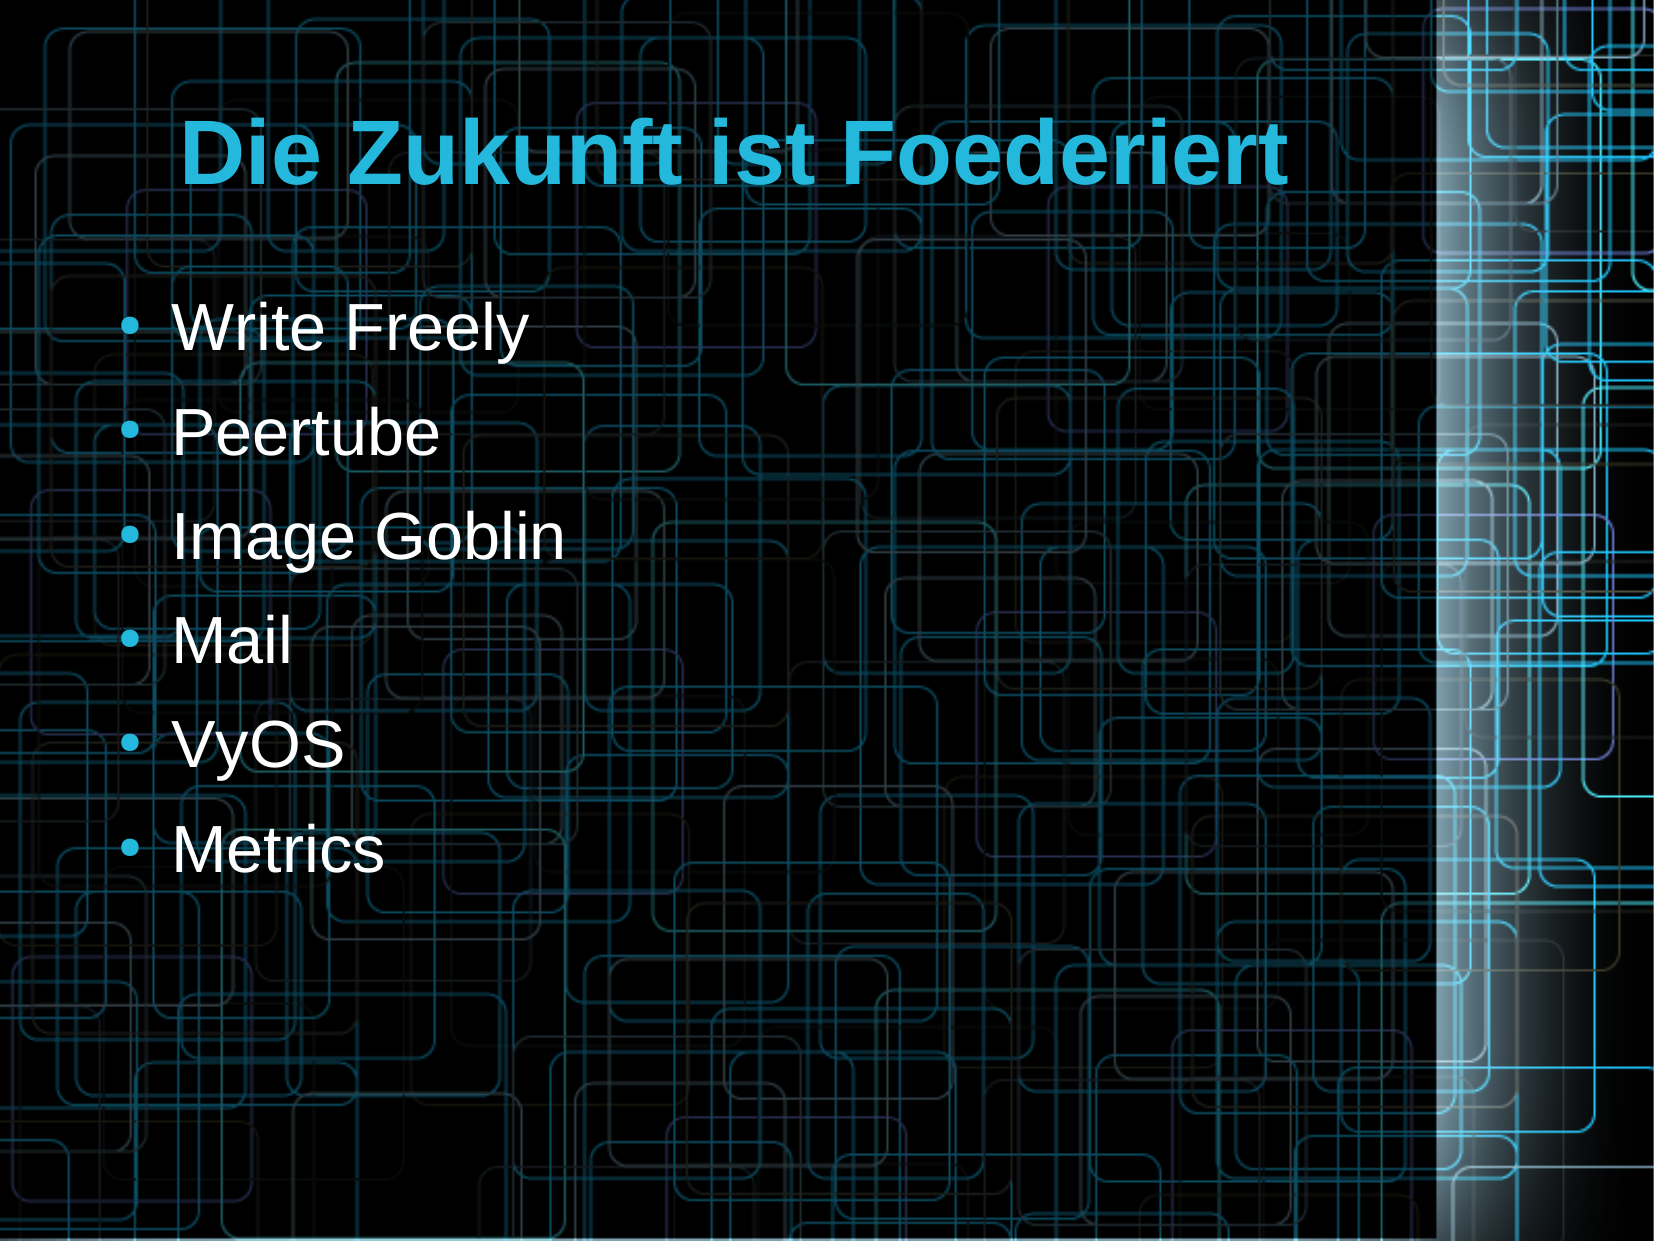

# Die Zukunft ist Foederiert
Write Freely
Peertube
Image Goblin
Mail
VyOS
Metrics